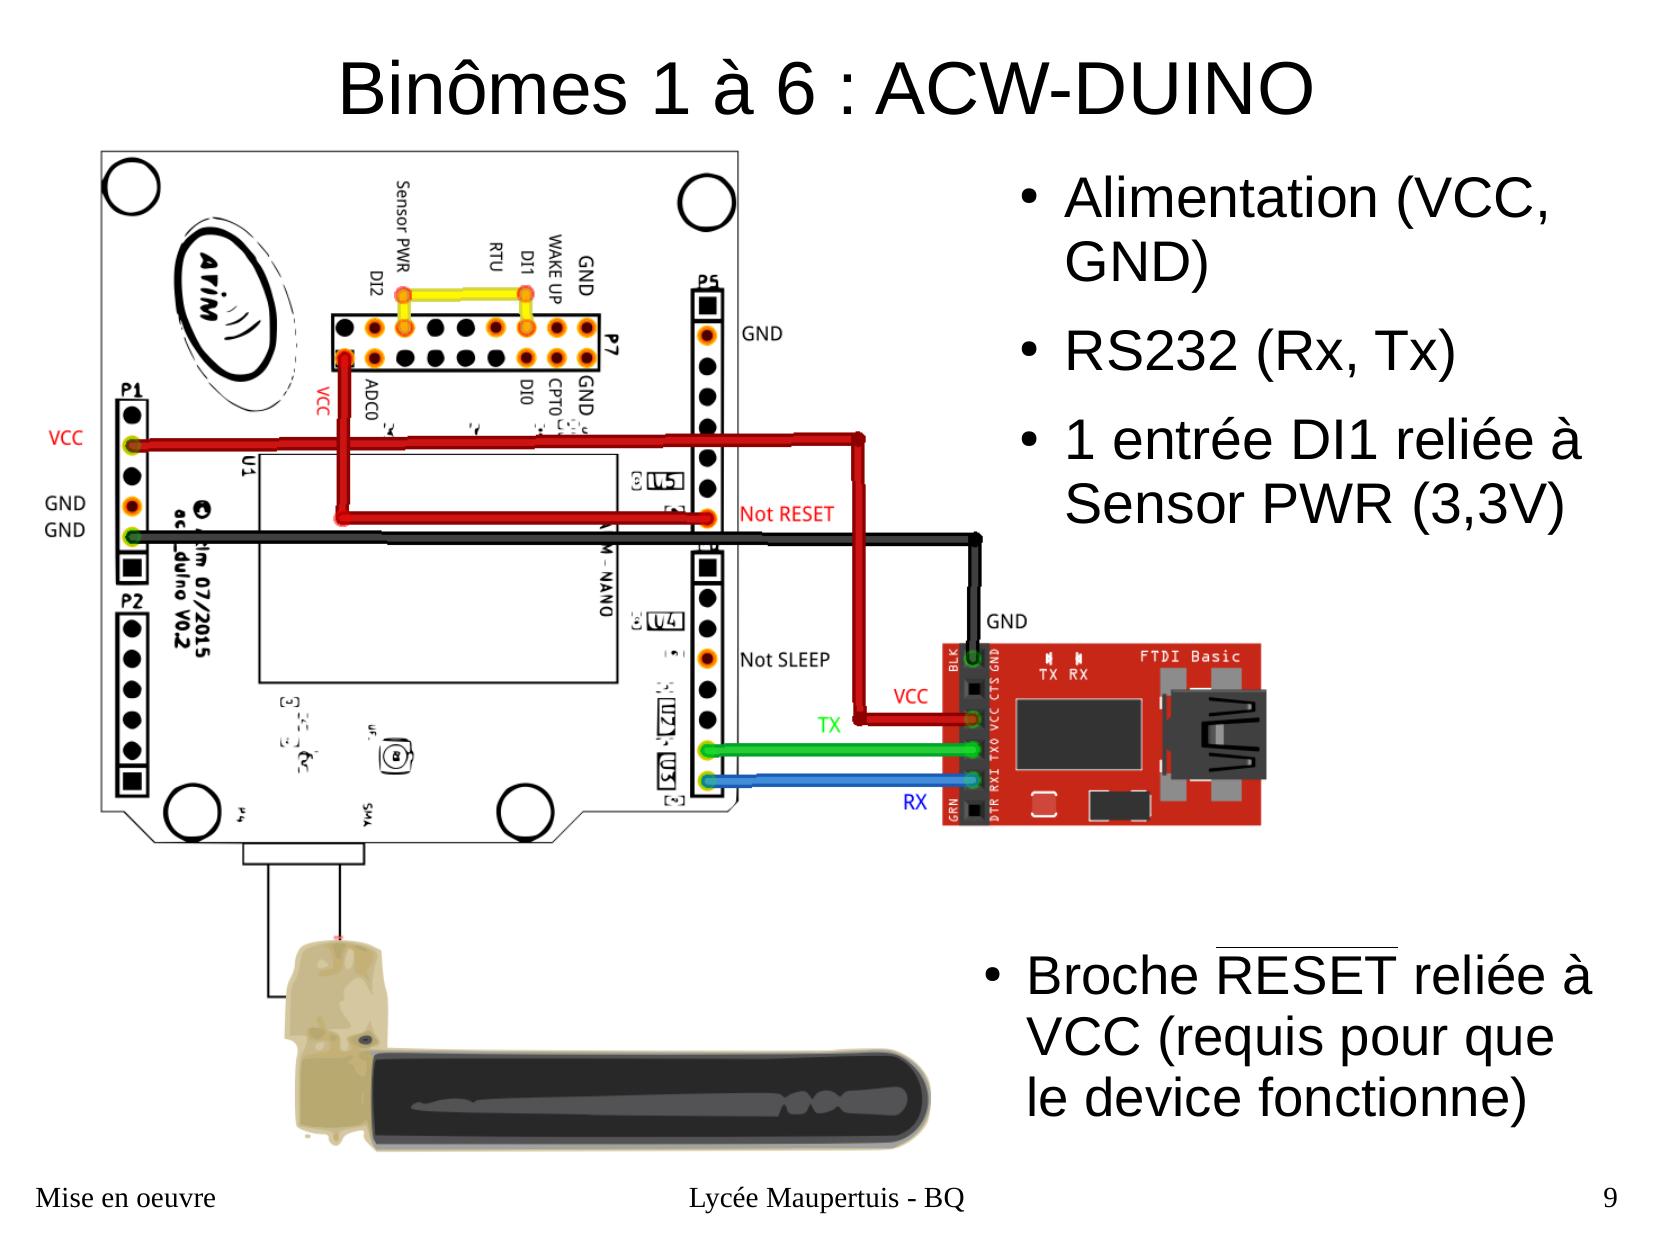

# Binômes 1 à 6 : ACW-DUINO
Alimentation (VCC, GND)
RS232 (Rx, Tx)
1 entrée DI1 reliée à Sensor PWR (3,3V)
Broche RESET reliée à VCC (requis pour que le device fonctionne)
Mise en oeuvre
Lycée Maupertuis - BQ
9